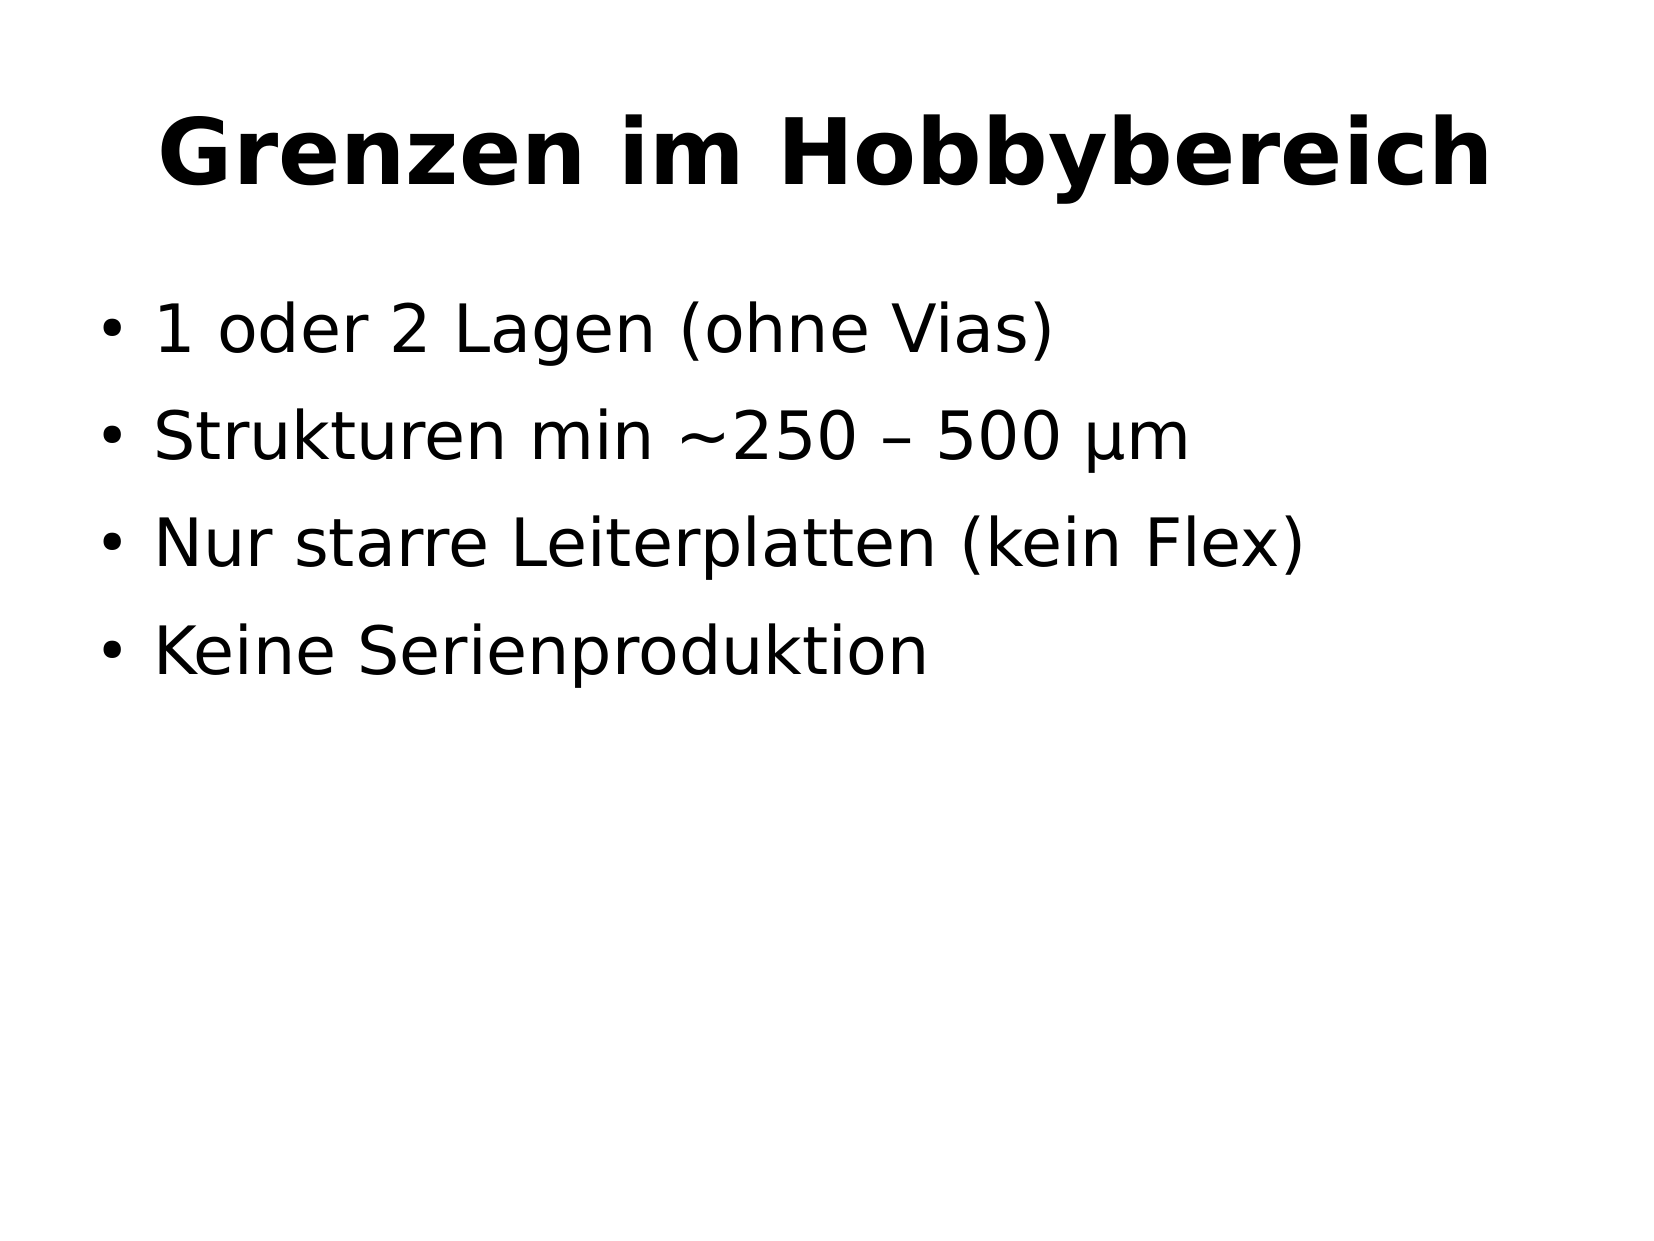

# Grenzen im Hobbybereich
1 oder 2 Lagen (ohne Vias)
Strukturen min ~250 – 500 µm
Nur starre Leiterplatten (kein Flex)
Keine Serienproduktion